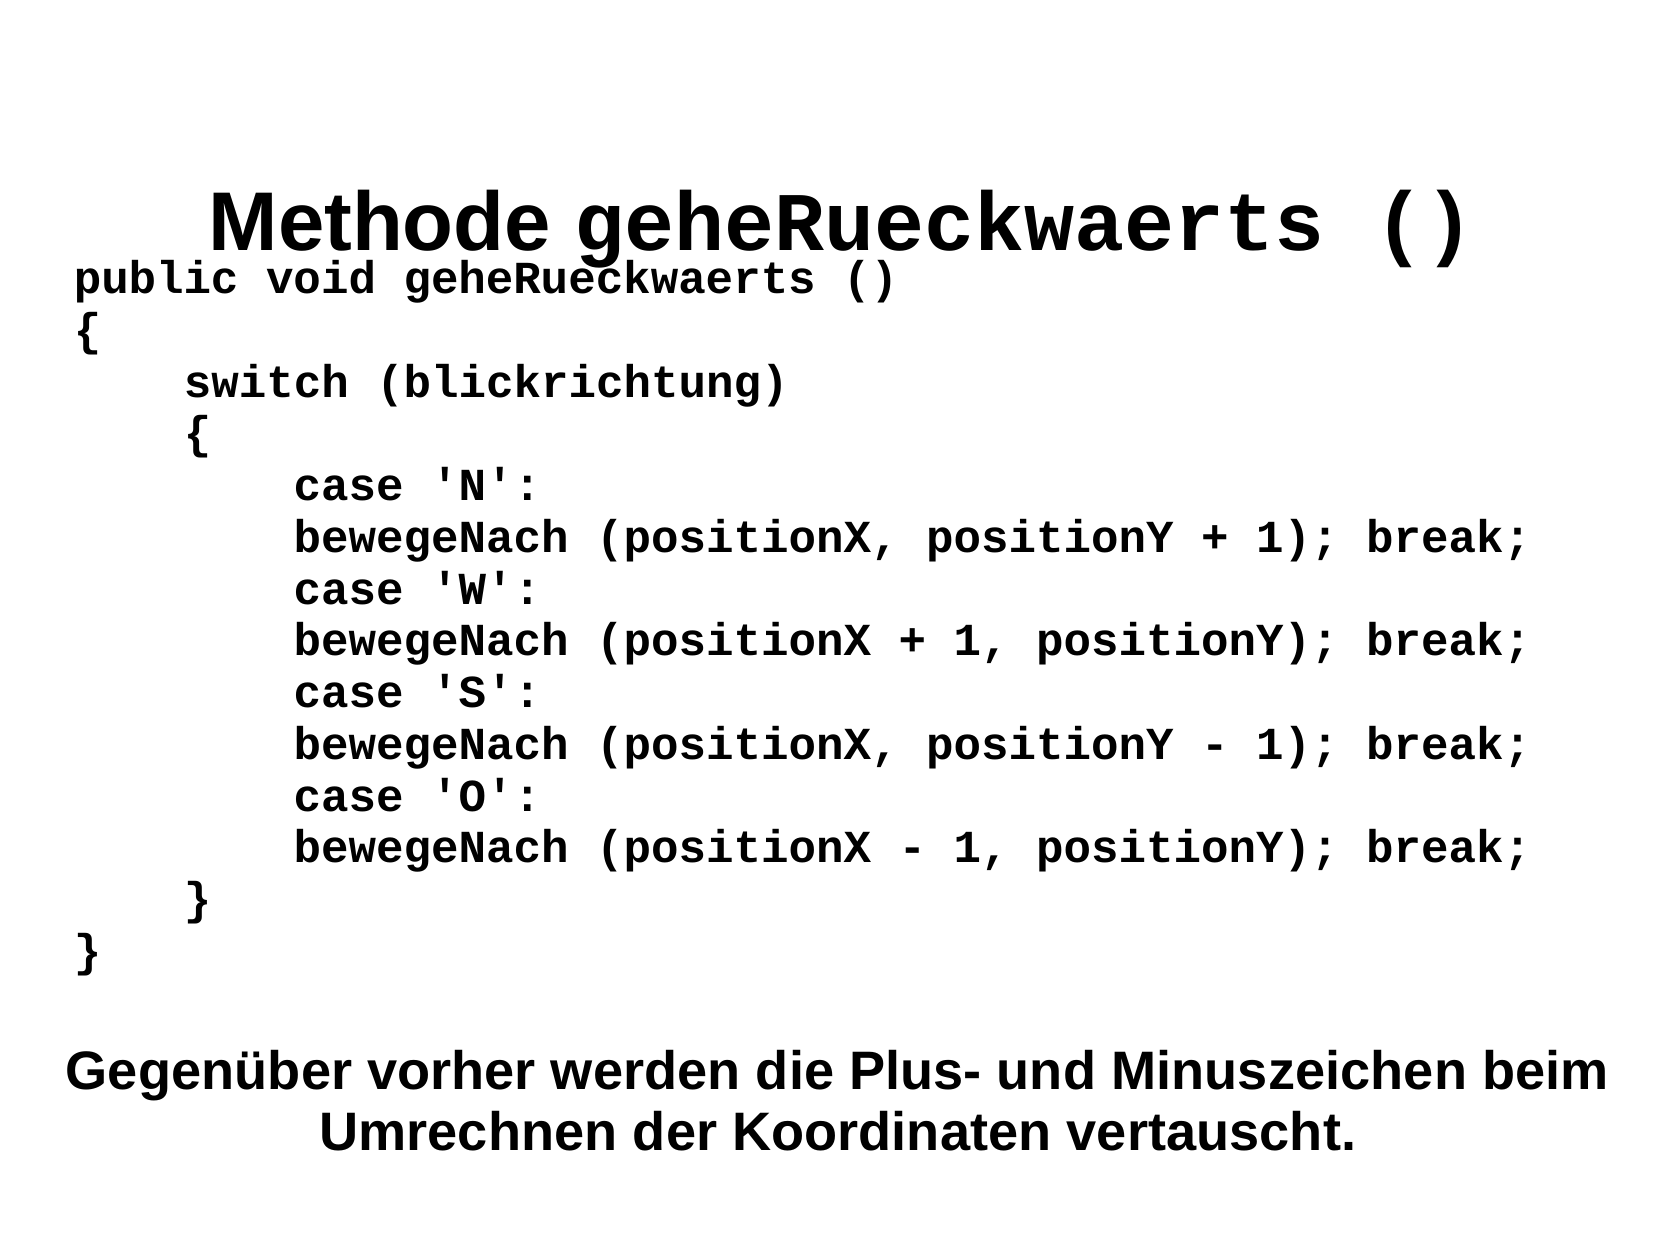

Methode geheRueckwaerts ()
public void geheRueckwaerts ()
{
 switch (blickrichtung)
 {
 case 'N':
 bewegeNach (positionX, positionY + 1); break;
 case 'W':
 bewegeNach (positionX + 1, positionY); break;
 case 'S':
 bewegeNach (positionX, positionY - 1); break;
 case 'O':
 bewegeNach (positionX - 1, positionY); break;
 }
}
Gegenüber vorher werden die Plus- und Minuszeichen beim Umrechnen der Koordinaten vertauscht.